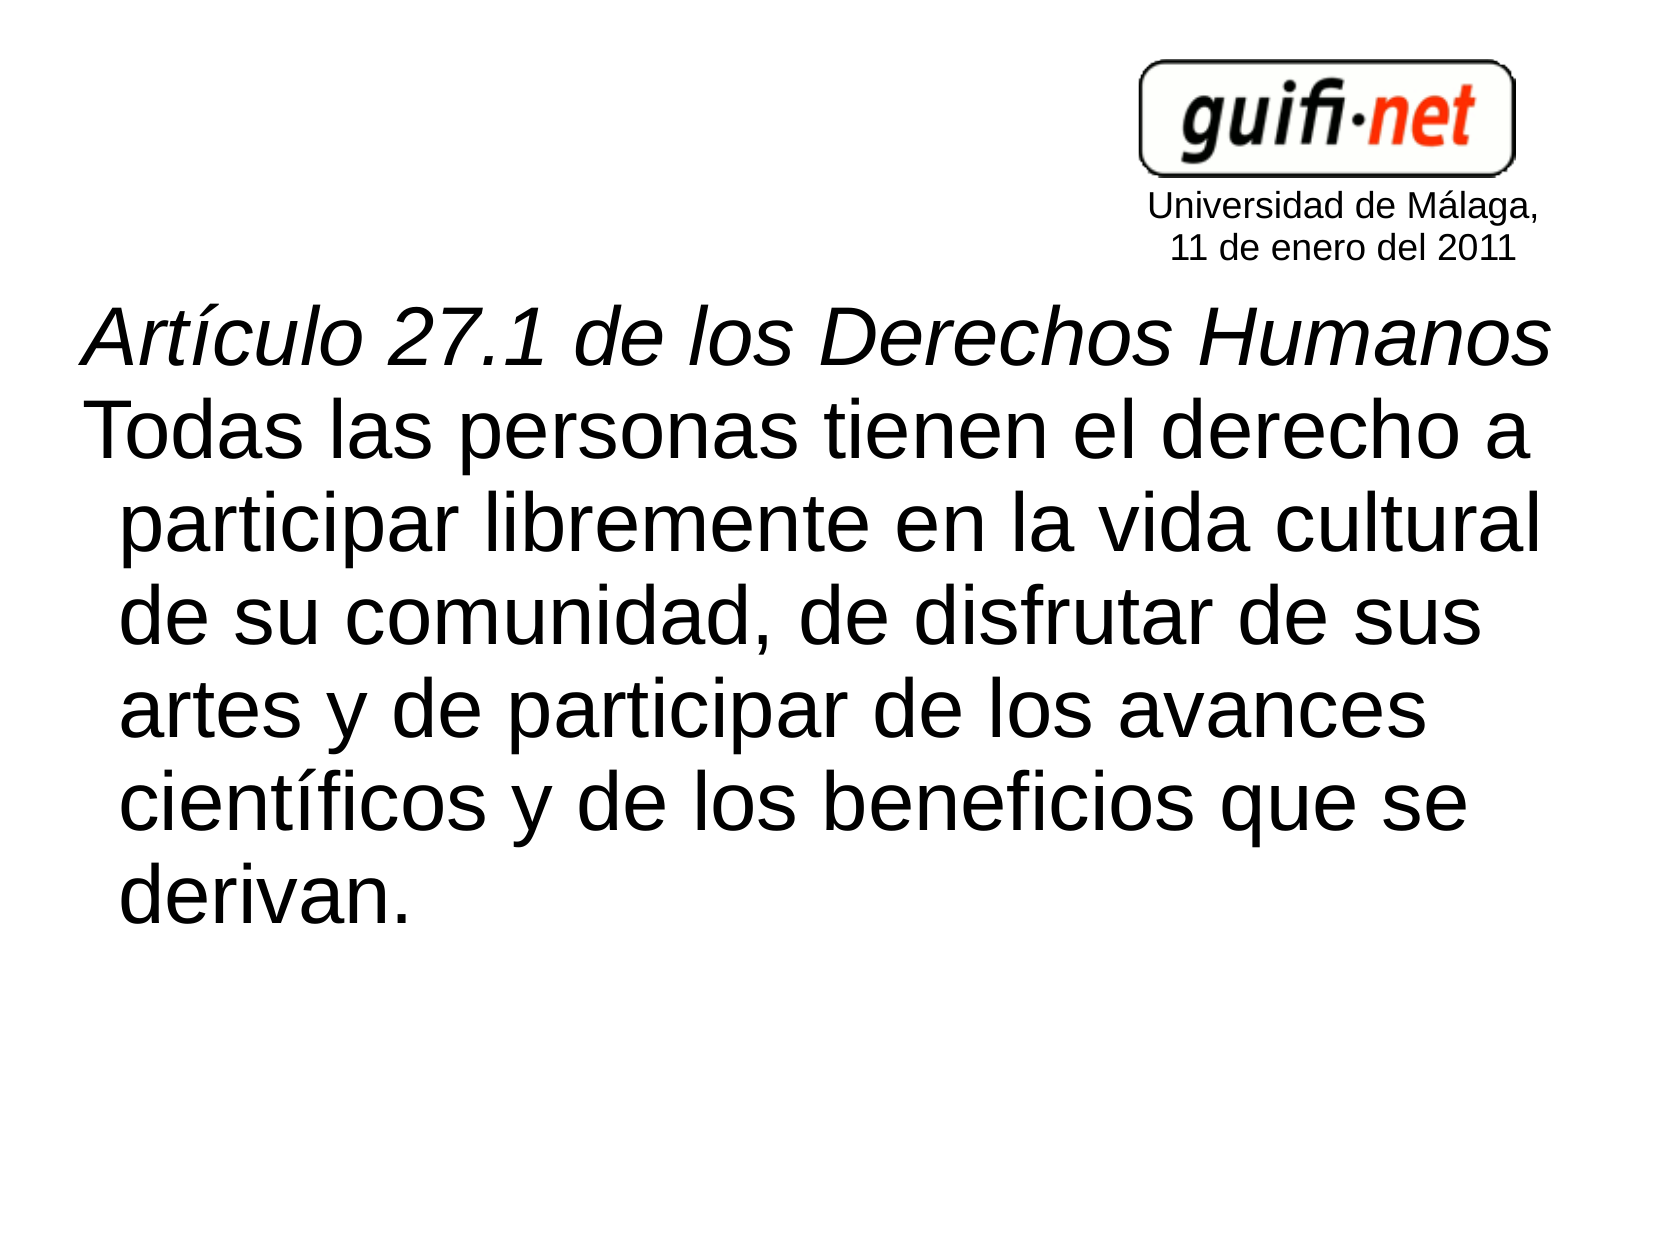

Universidad de Málaga,
11 de enero del 2011
Artículo 27.1 de los Derechos Humanos
Todas las personas tienen el derecho a participar libremente en la vida cultural de su comunidad, de disfrutar de sus artes y de participar de los avances científicos y de los beneficios que se derivan.